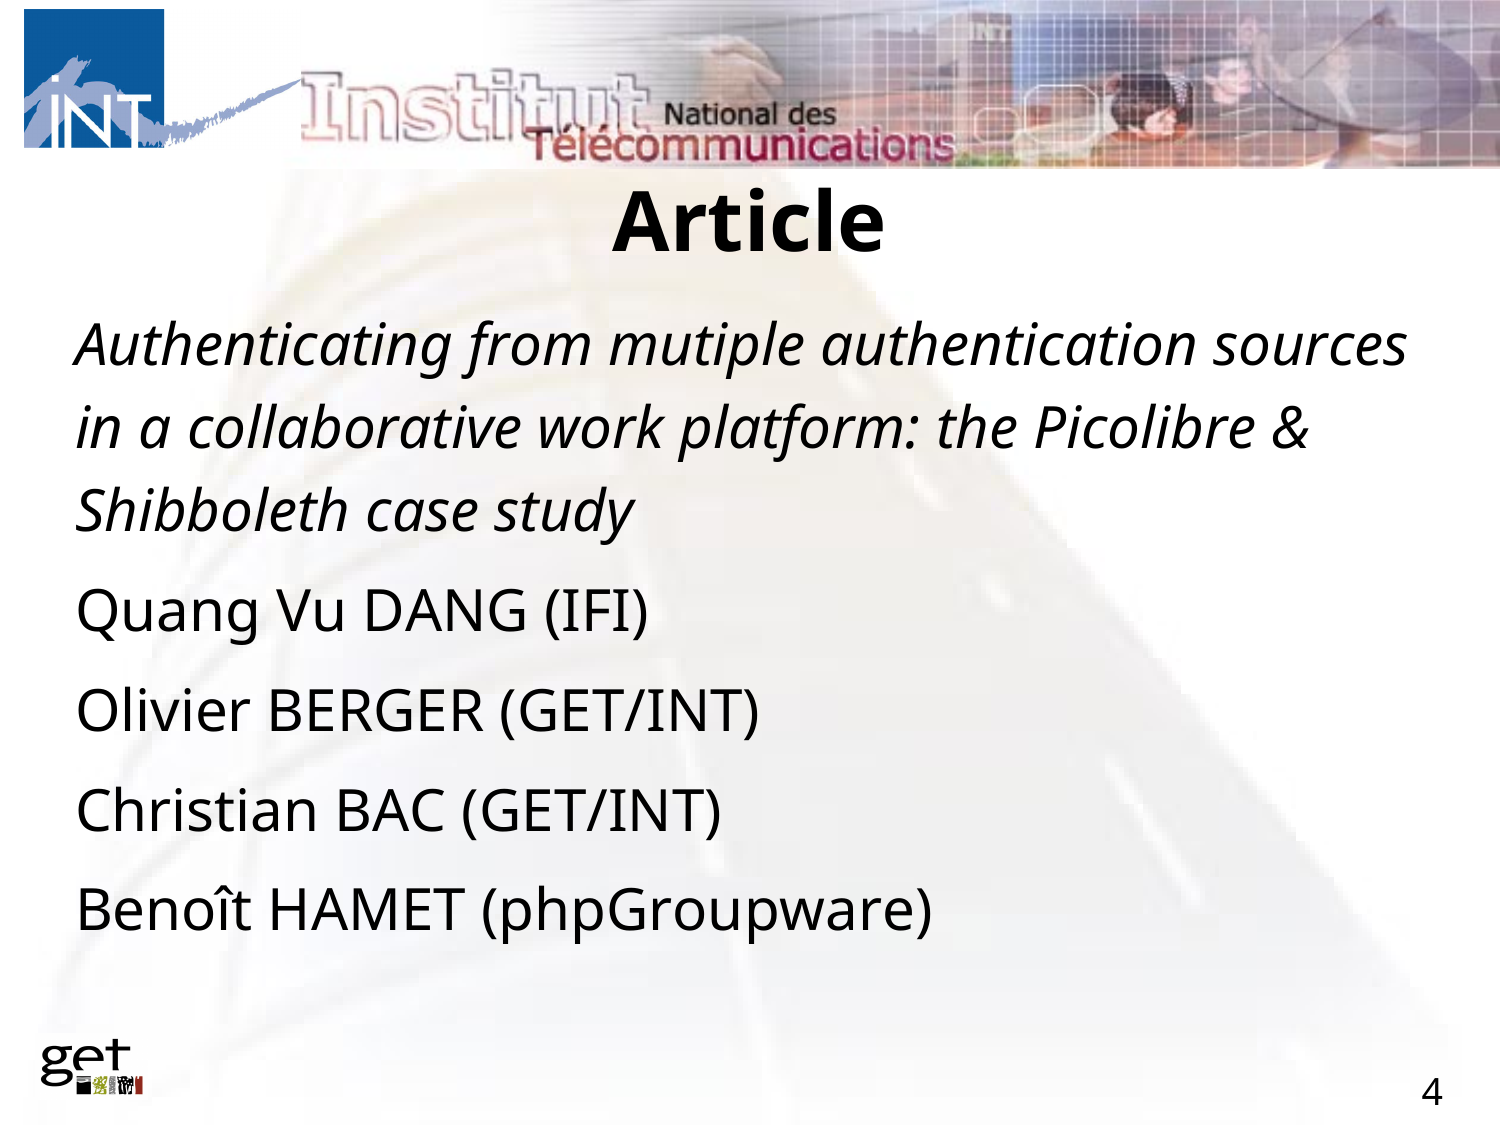

# Article
Authenticating from mutiple authentication sources in a collaborative work platform: the Picolibre & Shibboleth case study
Quang Vu DANG (IFI)
Olivier BERGER (GET/INT)
Christian BAC (GET/INT)
Benoît HAMET (phpGroupware)